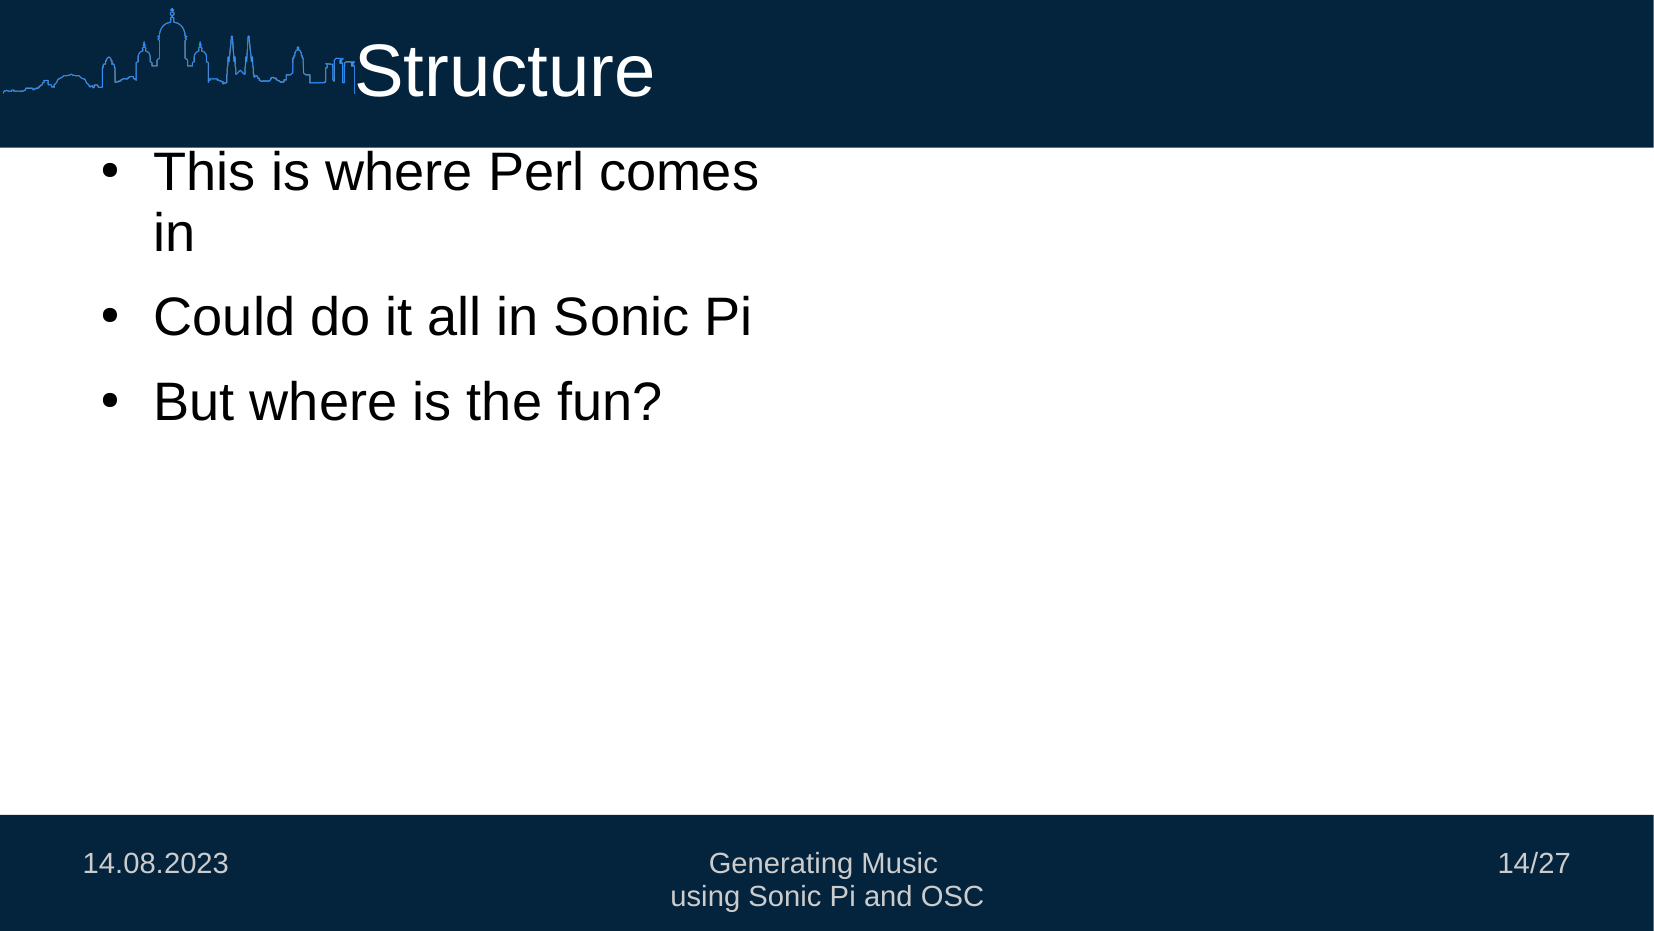

# Structure
This is where Perl comes in
Could do it all in Sonic Pi
But where is the fun?
08. März 2019
14